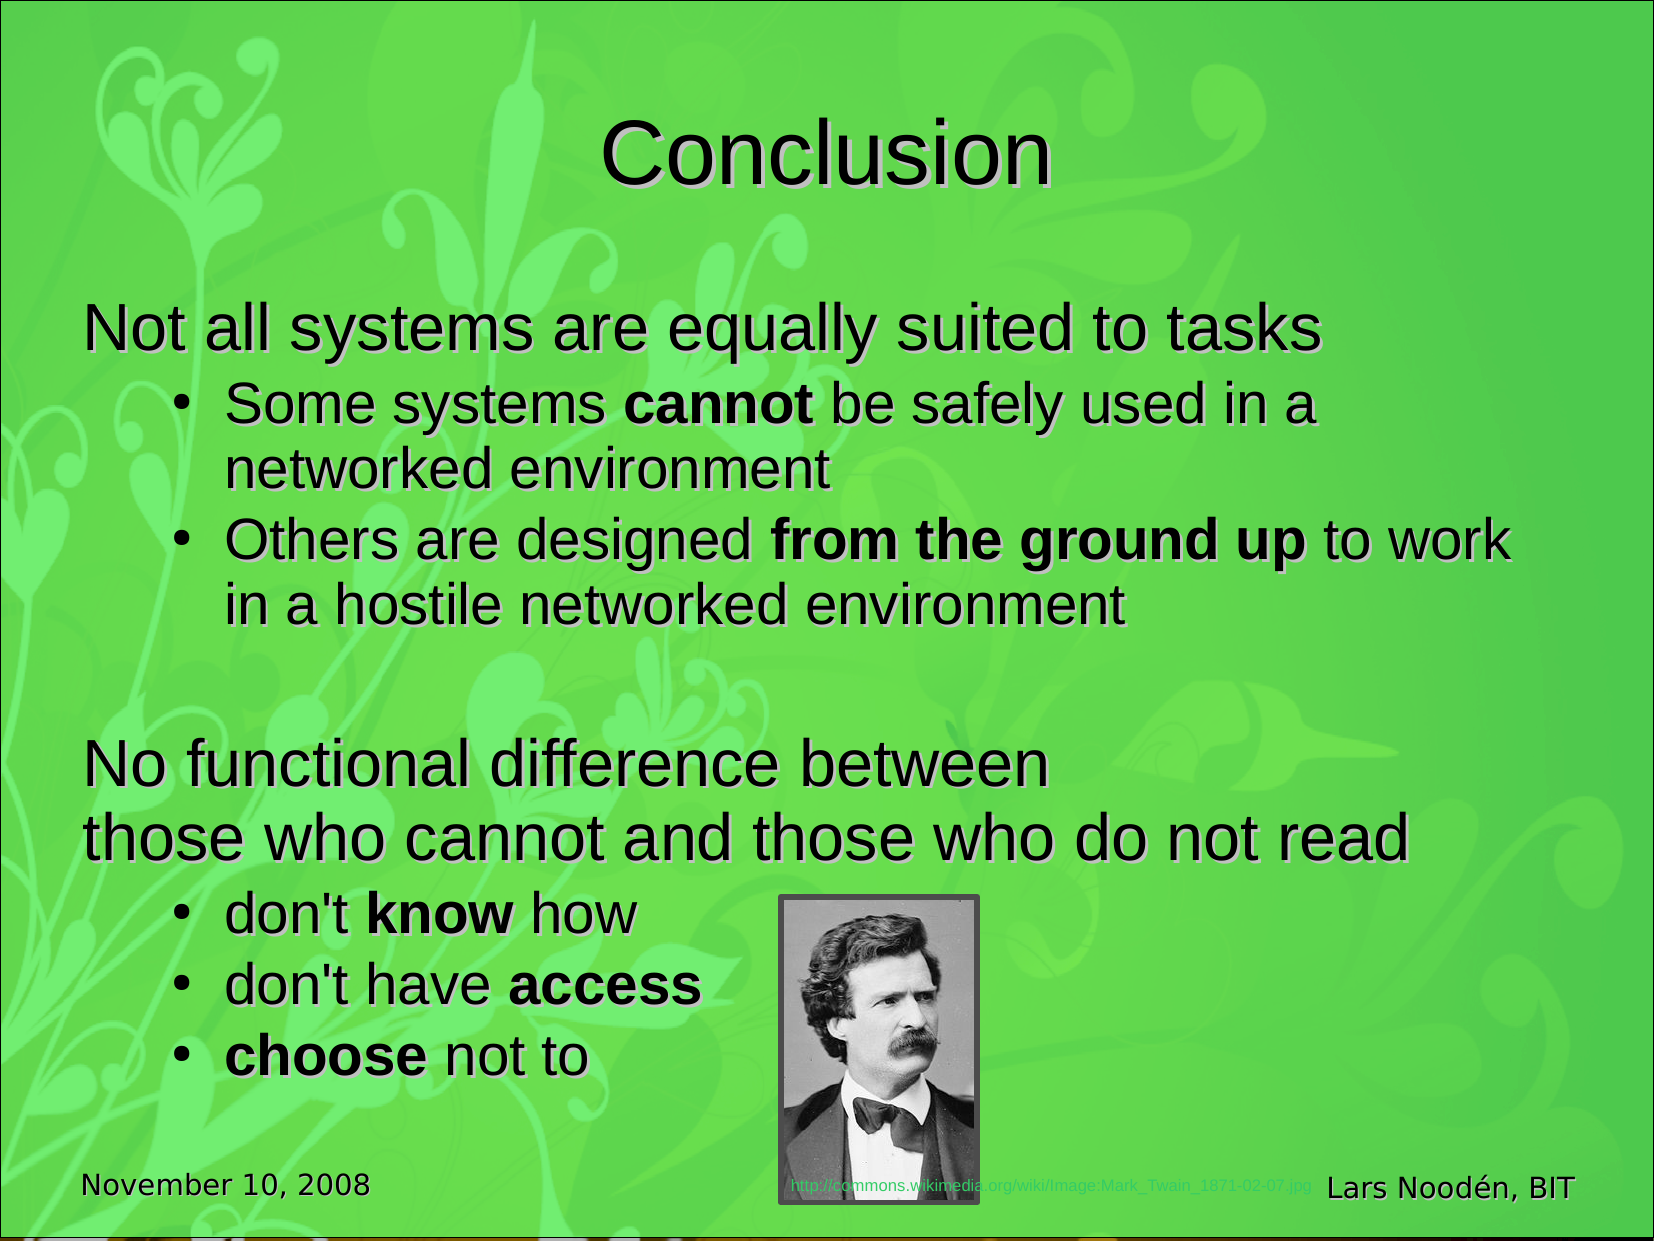

# Conclusion
Not all systems are equally suited to tasks
Some systems cannot be safely used in a networked environment
Others are designed from the ground up to work in a hostile networked environment
No functional difference between
those who cannot and those who do not read
don't know how
don't have access
choose not to
http://commons.wikimedia.org/wiki/Image:Mark_Twain_1871-02-07.jpg